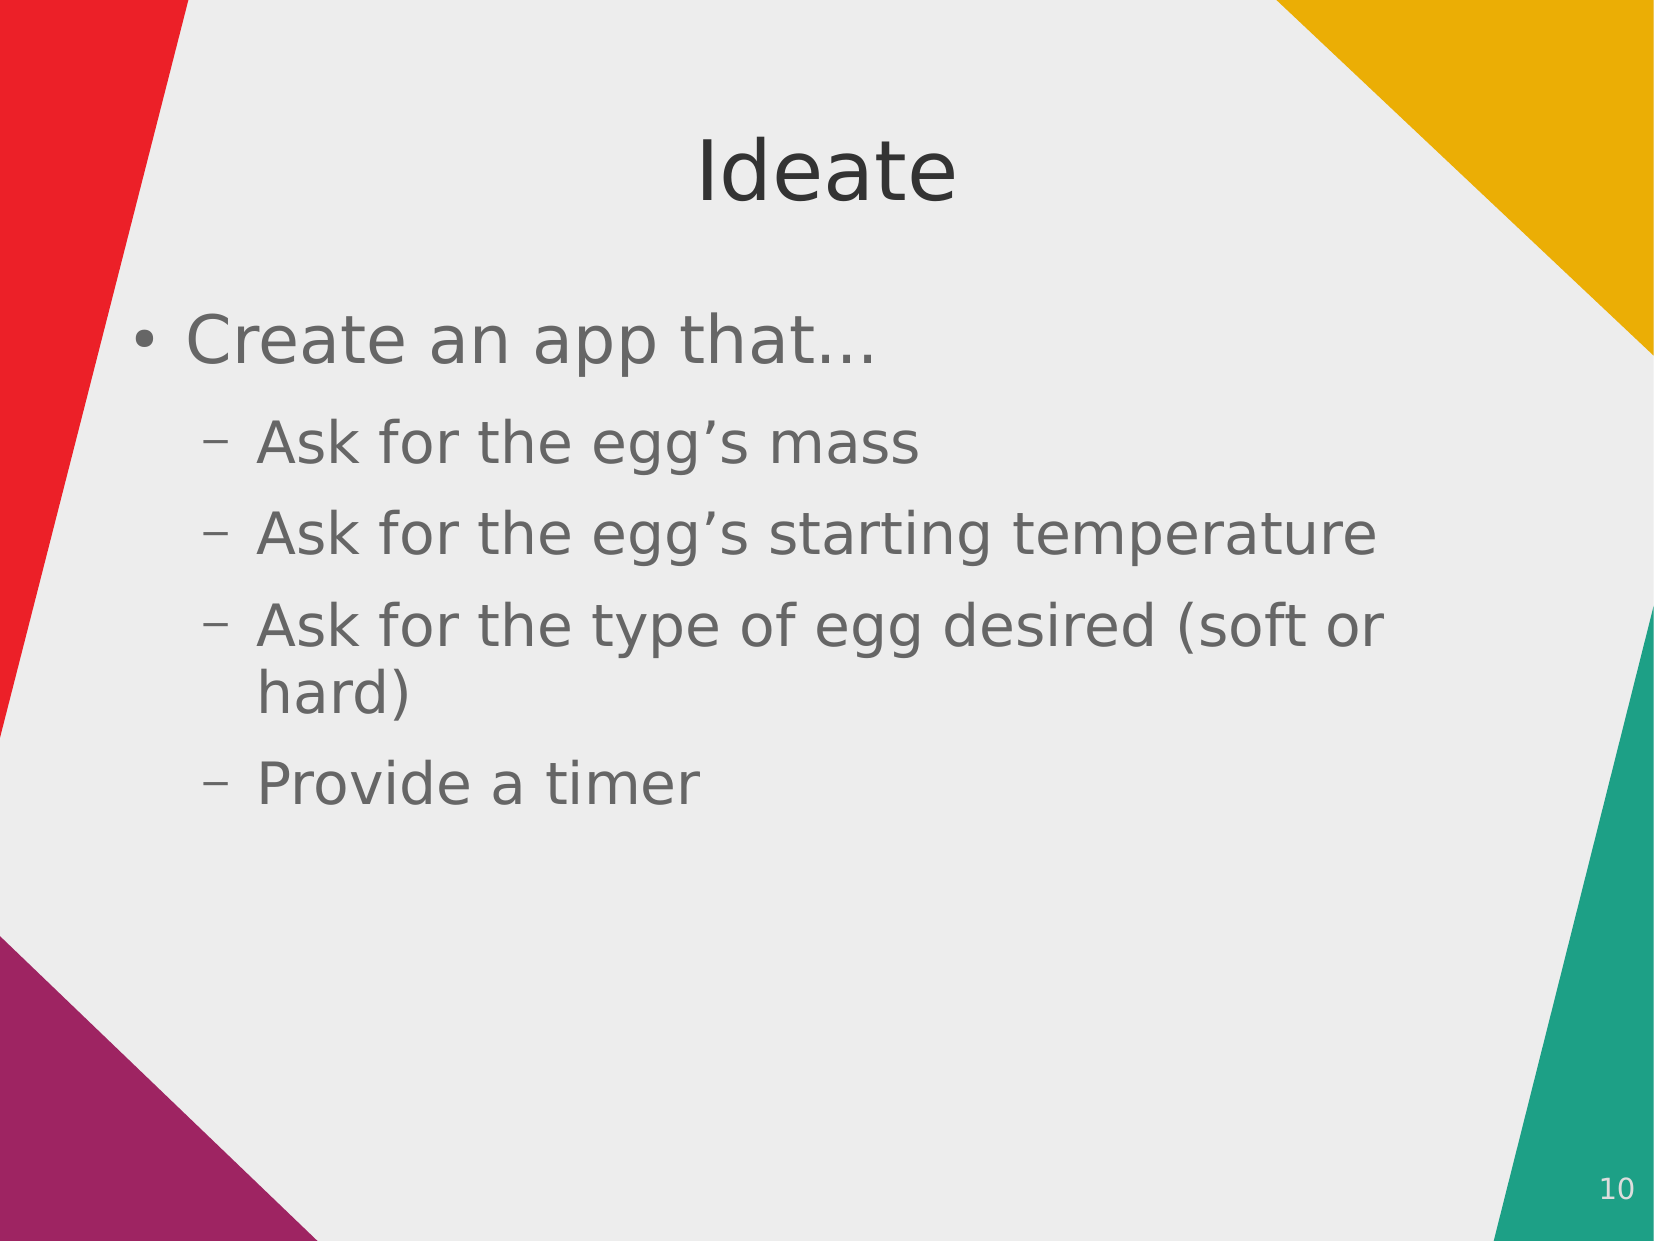

# Ideate
Create an app that...
Ask for the egg’s mass
Ask for the egg’s starting temperature
Ask for the type of egg desired (soft or hard)
Provide a timer
10